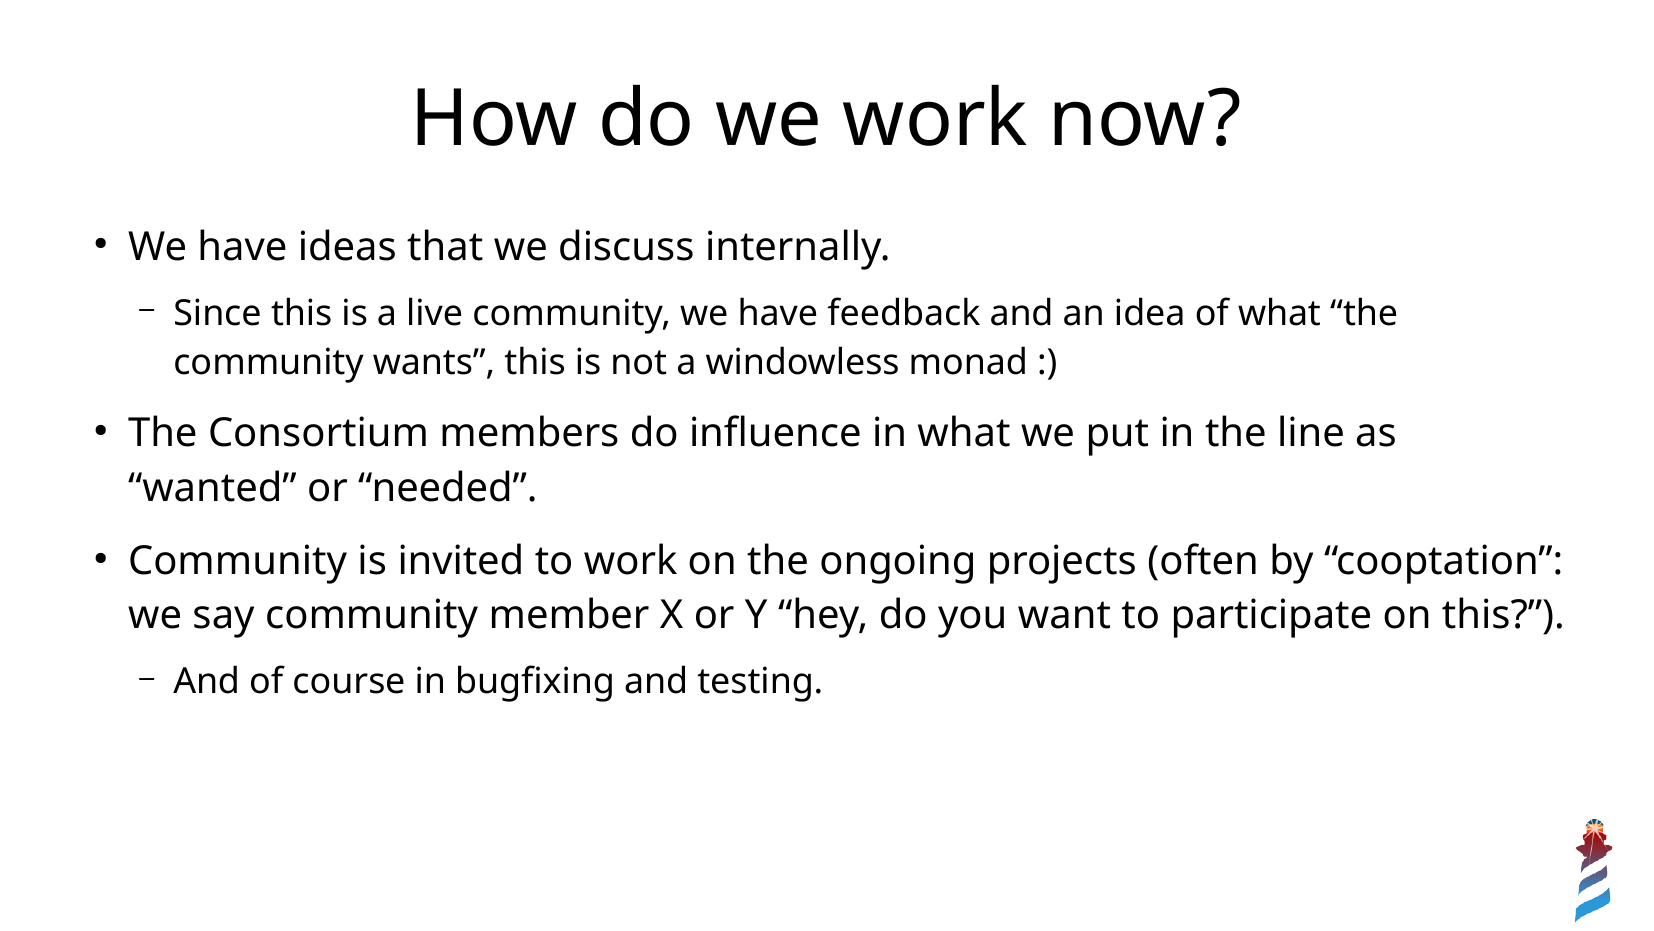

# How do we work now?
We have ideas that we discuss internally.
Since this is a live community, we have feedback and an idea of what “the community wants”, this is not a windowless monad :)
The Consortium members do influence in what we put in the line as “wanted” or “needed”.
Community is invited to work on the ongoing projects (often by “cooptation”: we say community member X or Y “hey, do you want to participate on this?”).
And of course in bugfixing and testing.